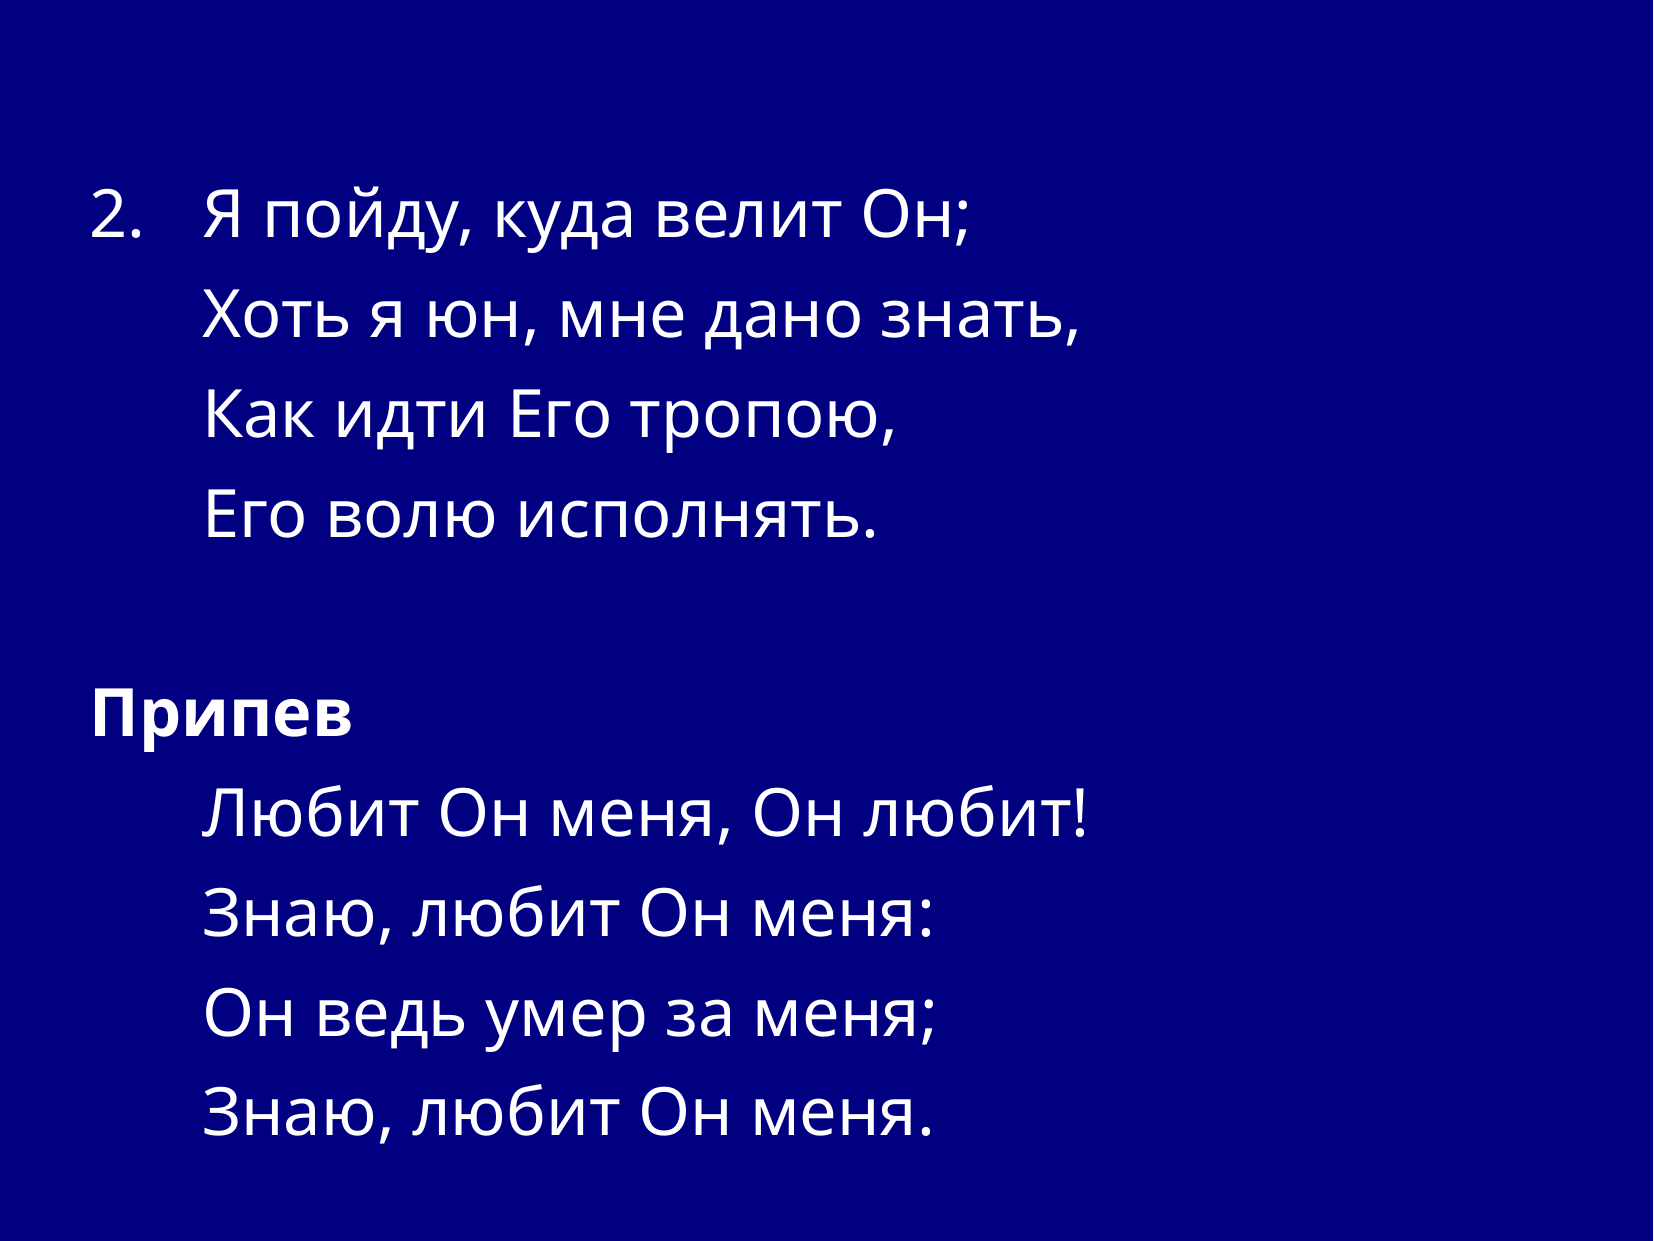

2.	Я пойду, куда велит Он;
	Хоть я юн, мне дано знать,
	Как идти Его тропою,
	Его волю исполнять.
Припев
	Любит Он меня, Он любит!
	Знаю, любит Он меня:
	Он ведь умер за меня;
	Знаю, любит Он меня.